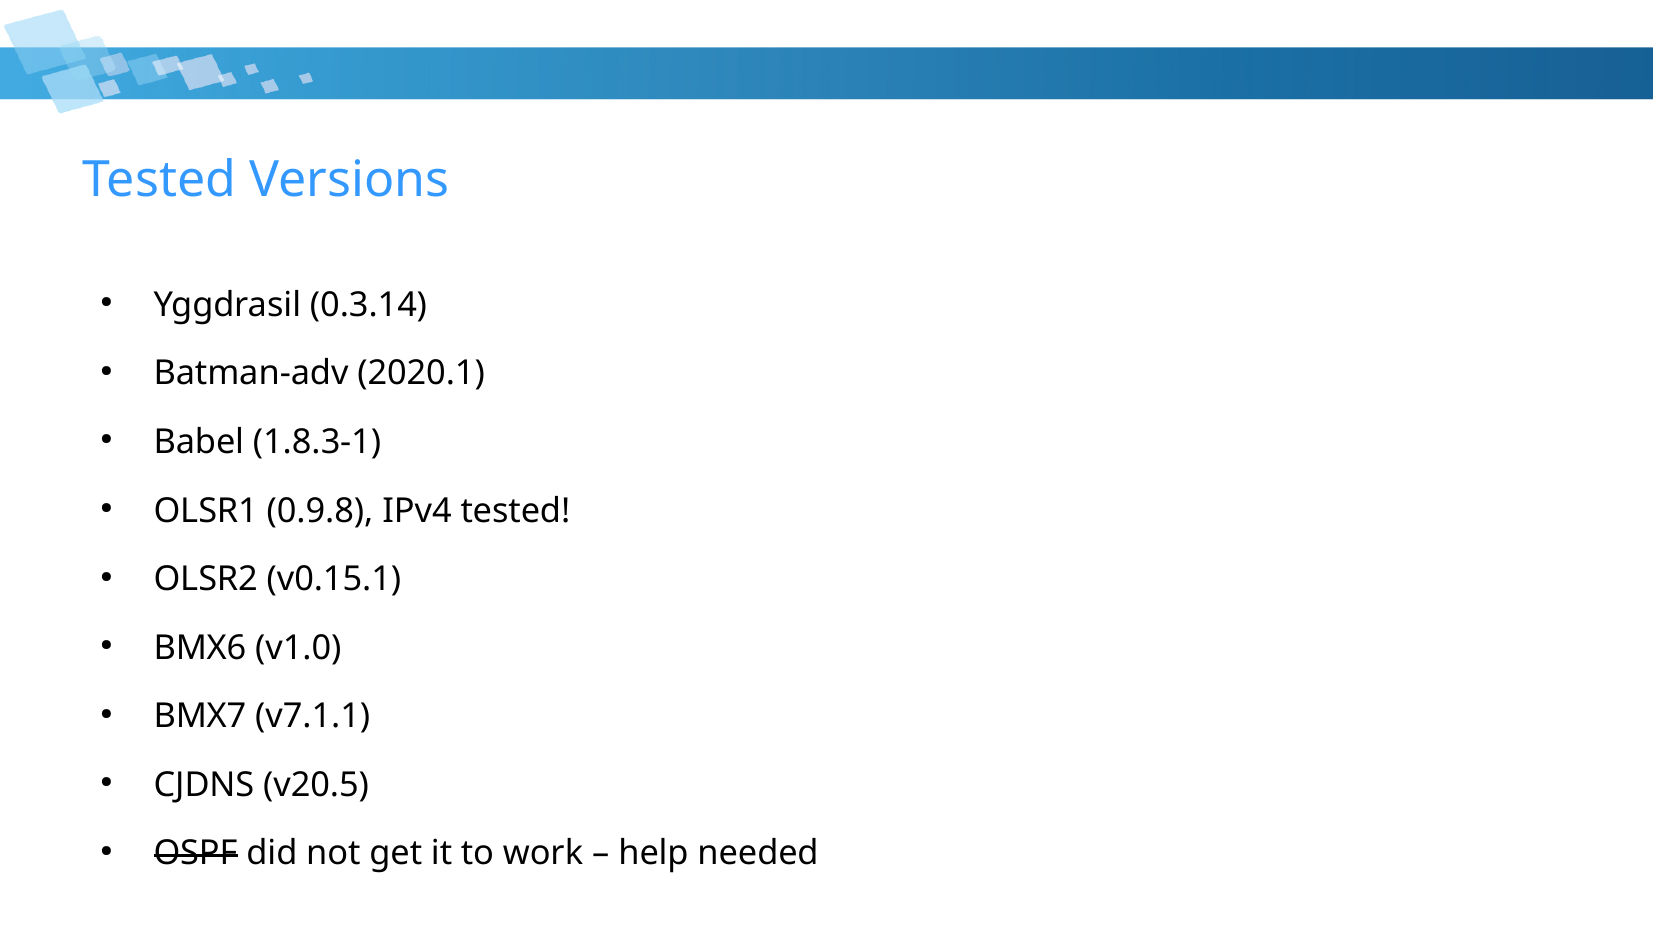

# Tested Versions
Yggdrasil (0.3.14)
Batman-adv (2020.1)
Babel (1.8.3-1)
OLSR1 (0.9.8), IPv4 tested!
OLSR2 (v0.15.1)
BMX6 (v1.0)
BMX7 (v7.1.1)
CJDNS (v20.5)
OSPF did not get it to work – help needed